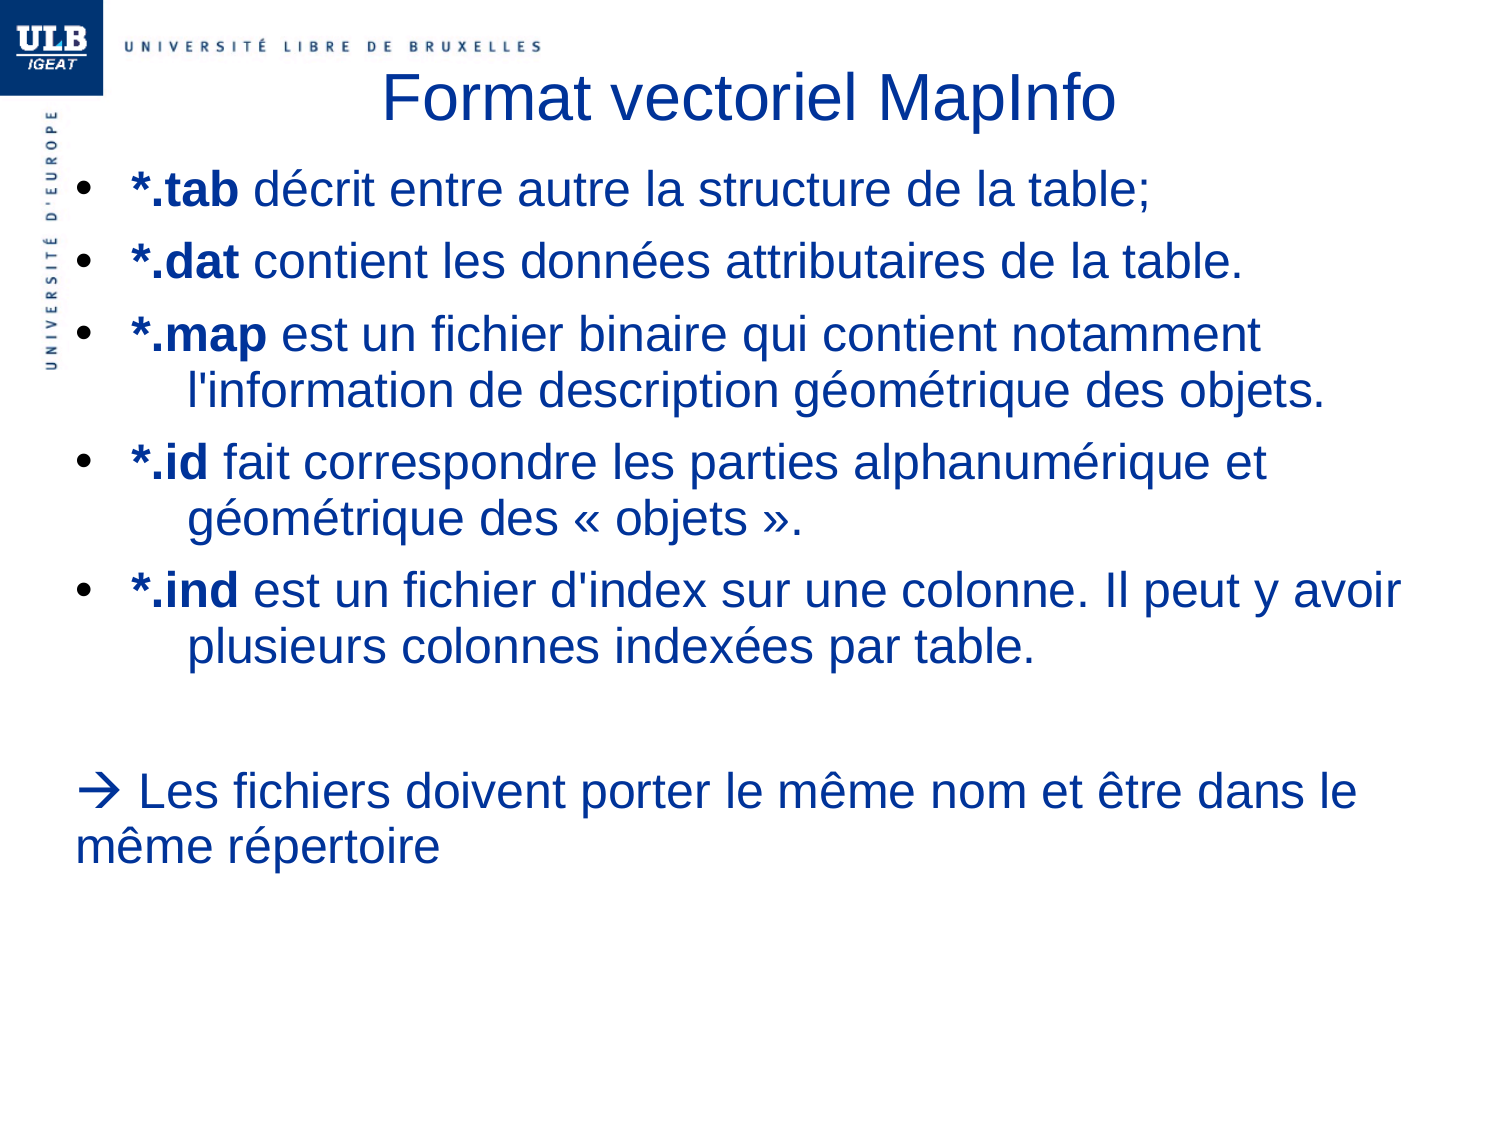

# Format vectoriel MapInfo
*.tab décrit entre autre la structure de la table;
*.dat contient les données attributaires de la table.
*.map est un fichier binaire qui contient notamment l'information de description géométrique des objets.
*.id fait correspondre les parties alphanumérique et géométrique des « objets ».
*.ind est un fichier d'index sur une colonne. Il peut y avoir plusieurs colonnes indexées par table.
 Les fichiers doivent porter le même nom et être dans le même répertoire